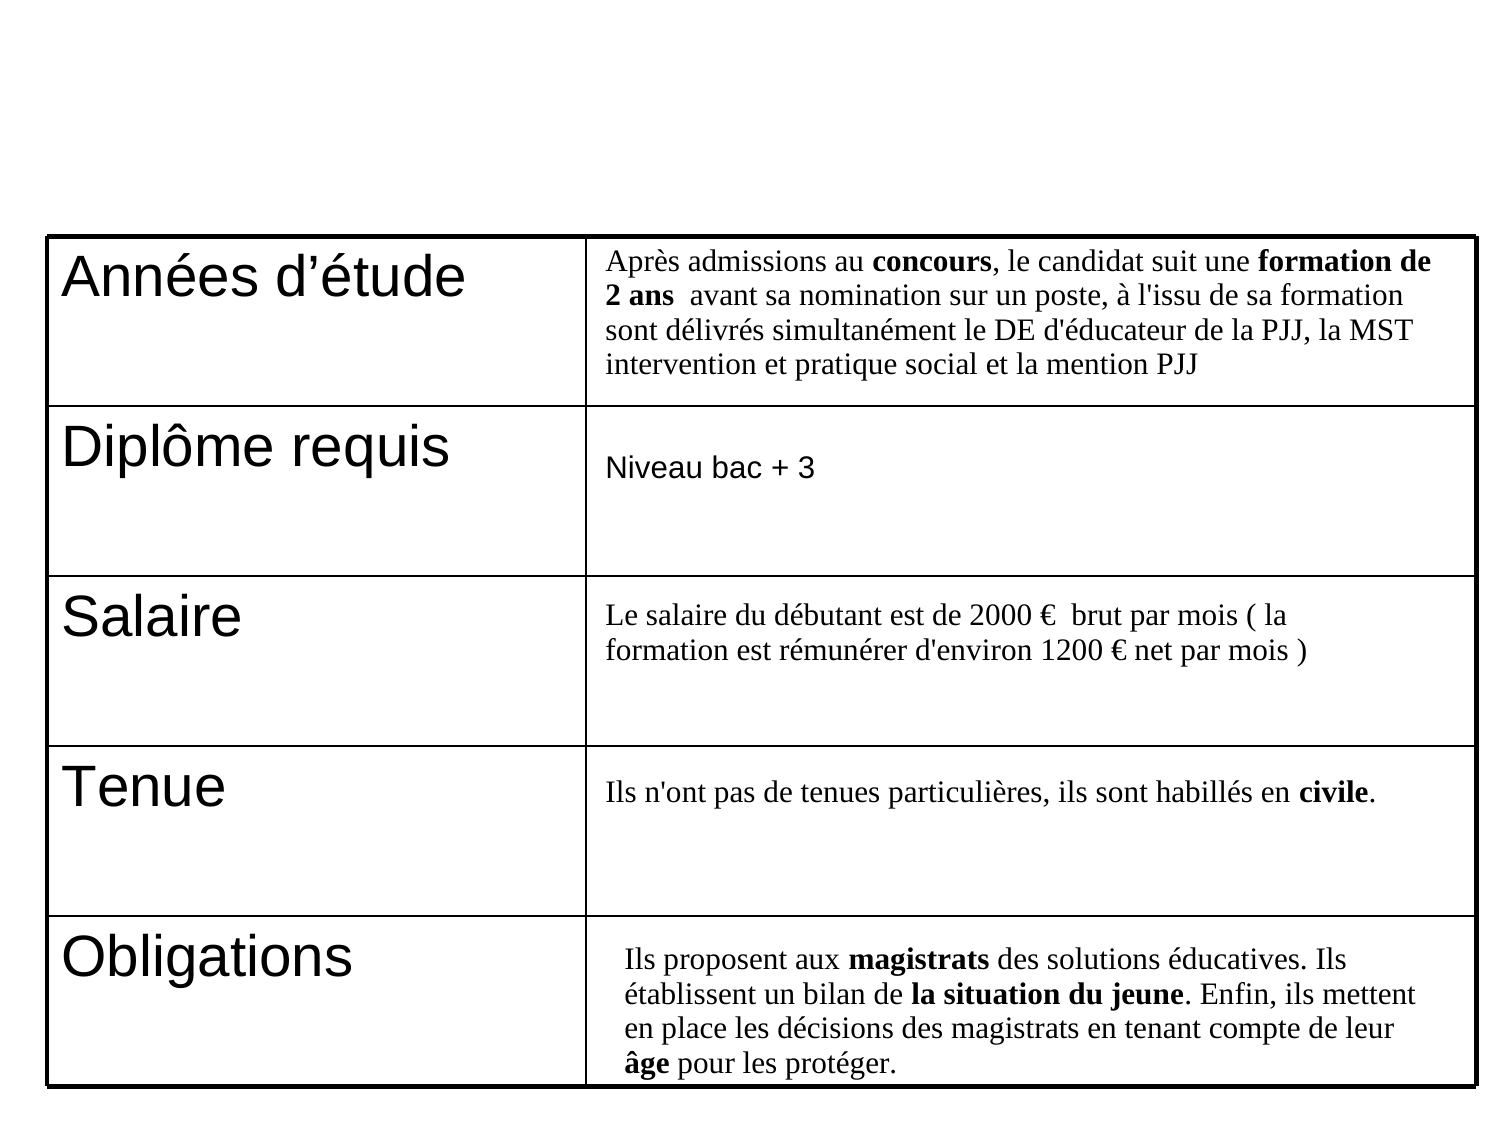

Années d’étude
Diplôme requis
Salaire
Tenue
Obligations
Après admissions au concours, le candidat suit une formation de 2 ans avant sa nomination sur un poste, à l'issu de sa formation sont délivrés simultanément le DE d'éducateur de la PJJ, la MST intervention et pratique social et la mention PJJ
Niveau bac + 3
Le salaire du débutant est de 2000 € brut par mois ( la formation est rémunérer d'environ 1200 € net par mois )
Ils n'ont pas de tenues particulières, ils sont habillés en civile.
Ils proposent aux magistrats des solutions éducatives. Ils établissent un bilan de la situation du jeune. Enfin, ils mettent en place les décisions des magistrats en tenant compte de leur âge pour les protéger.